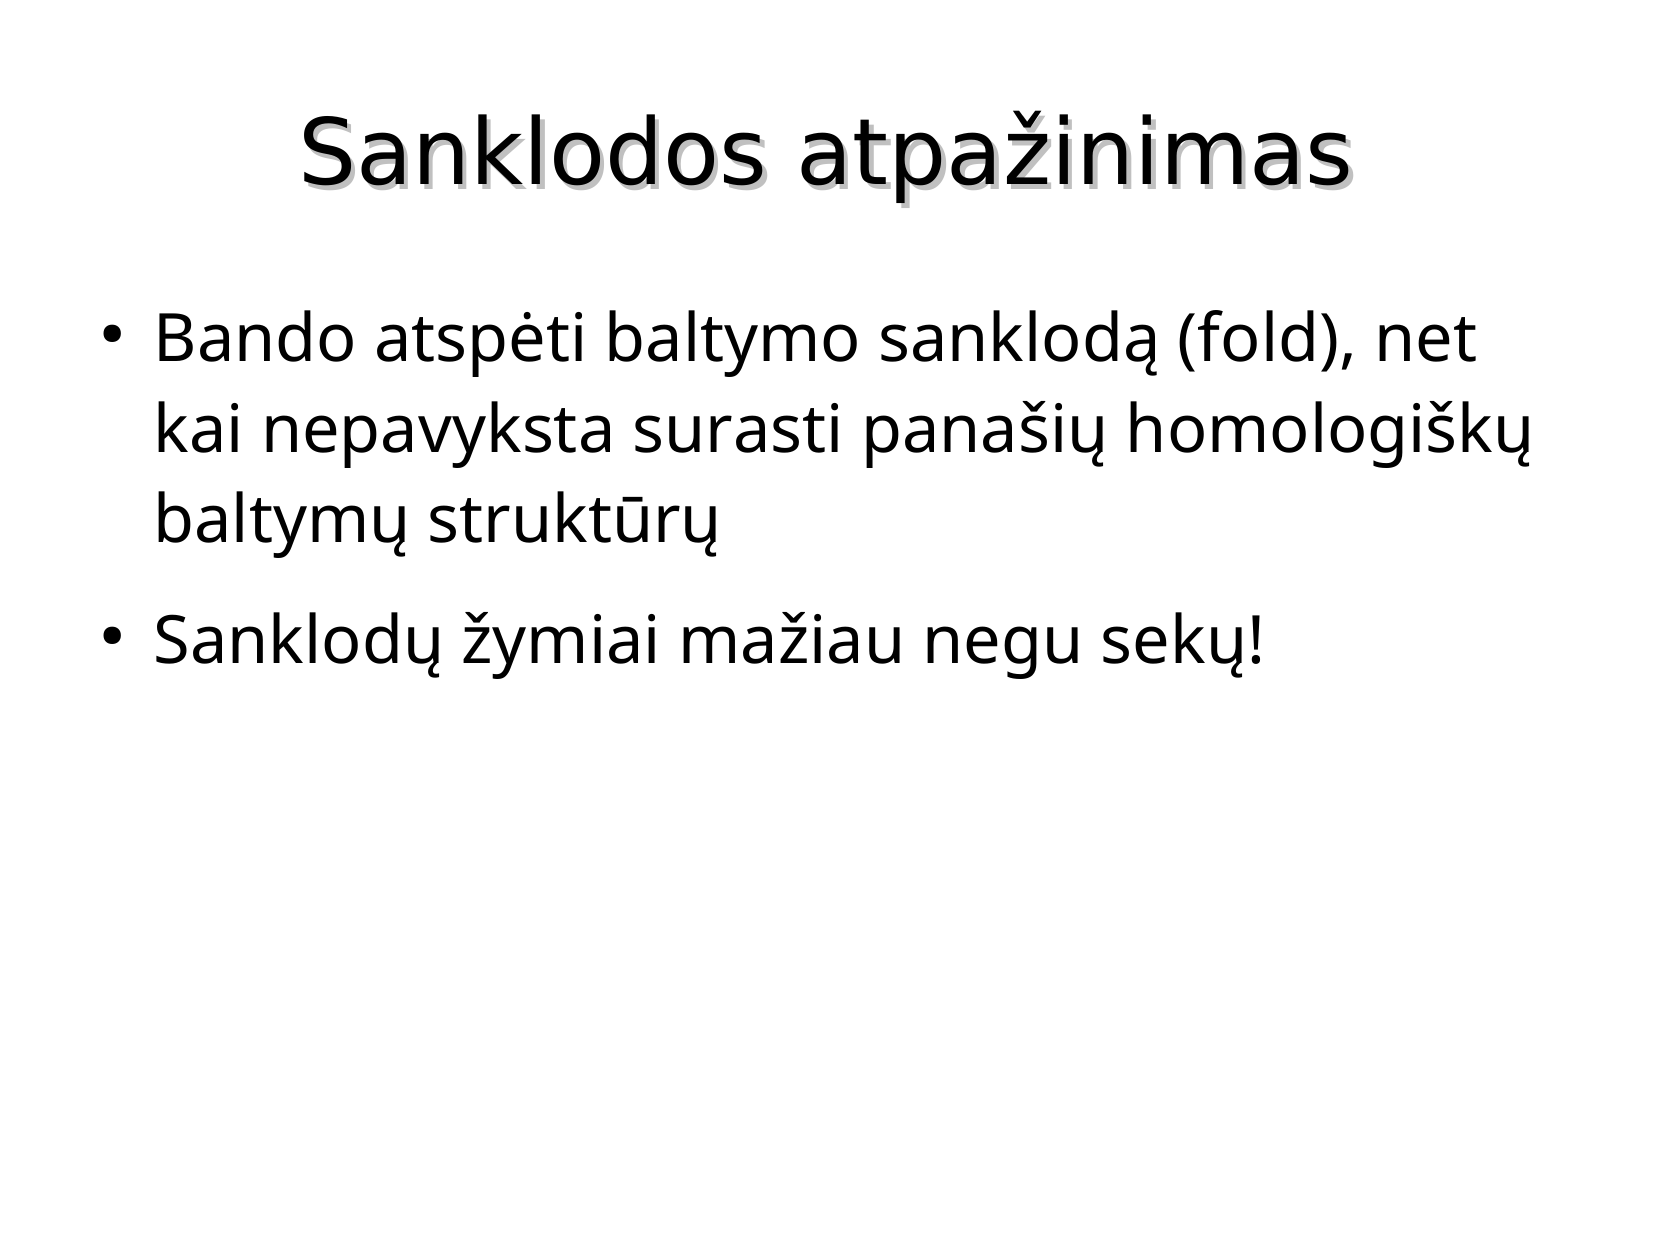

# Sanklodos atpažinimas
Bando atspėti baltymo sanklodą (fold), net kai nepavyksta surasti panašių homologiškų baltymų struktūrų
Sanklodų žymiai mažiau negu sekų!